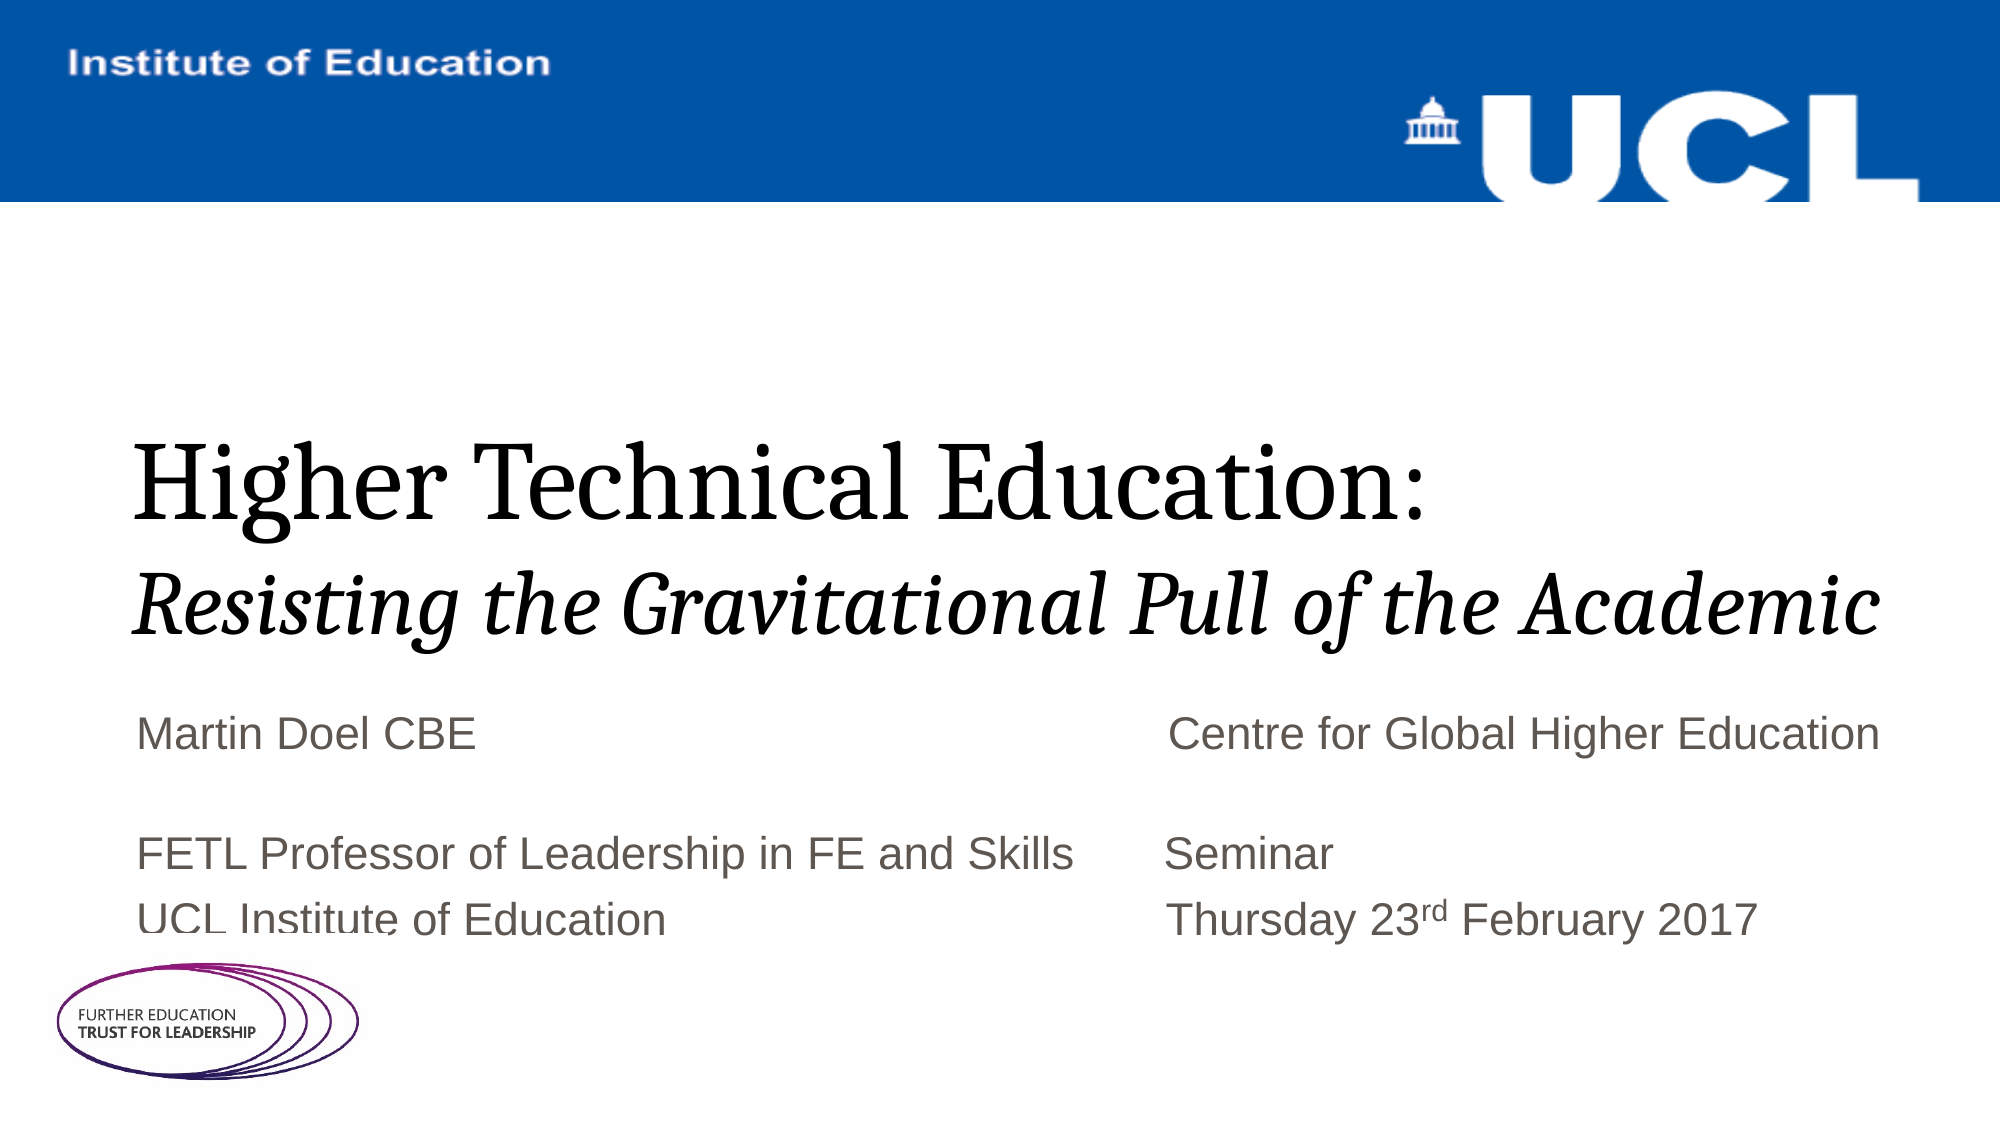

# Higher Technical Education: Resisting the Gravitational Pull of the Academic
Martin Doel CBE 				 Centre for Global Higher Education
FETL Professor of Leadership in FE and Skills Seminar
UCL Institute of Education			 Thursday 23rd February 2017